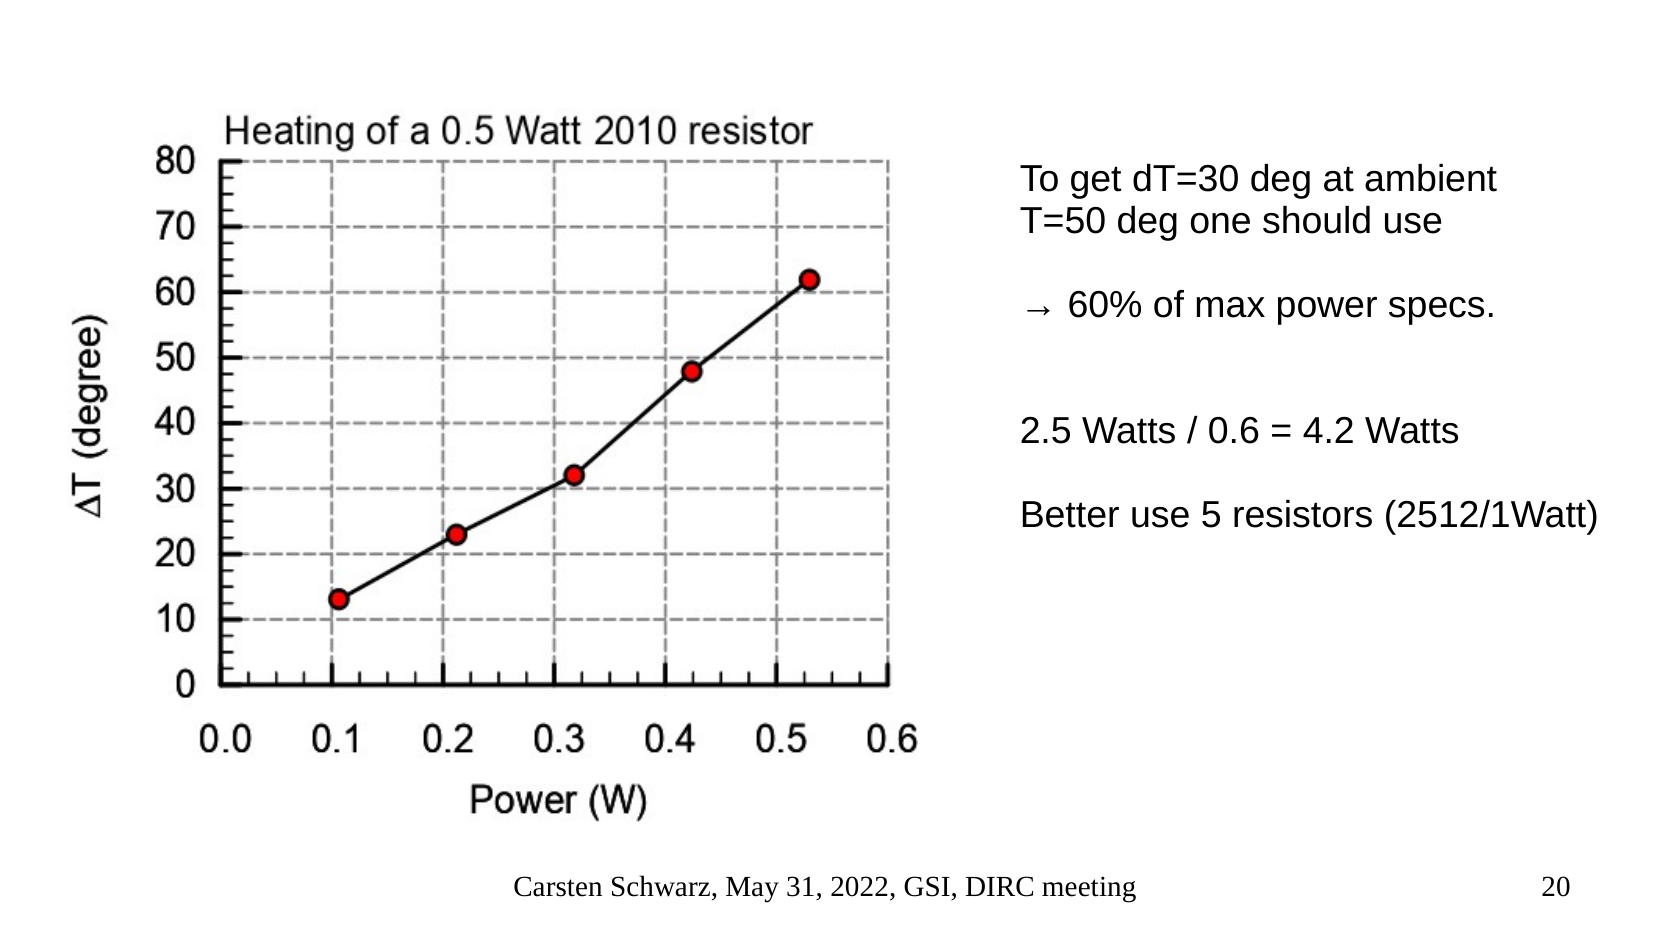

To get dT=30 deg at ambient
T=50 deg one should use
→ 60% of max power specs.
2.5 Watts / 0.6 = 4.2 Watts
Better use 5 resistors (2512/1Watt)
20